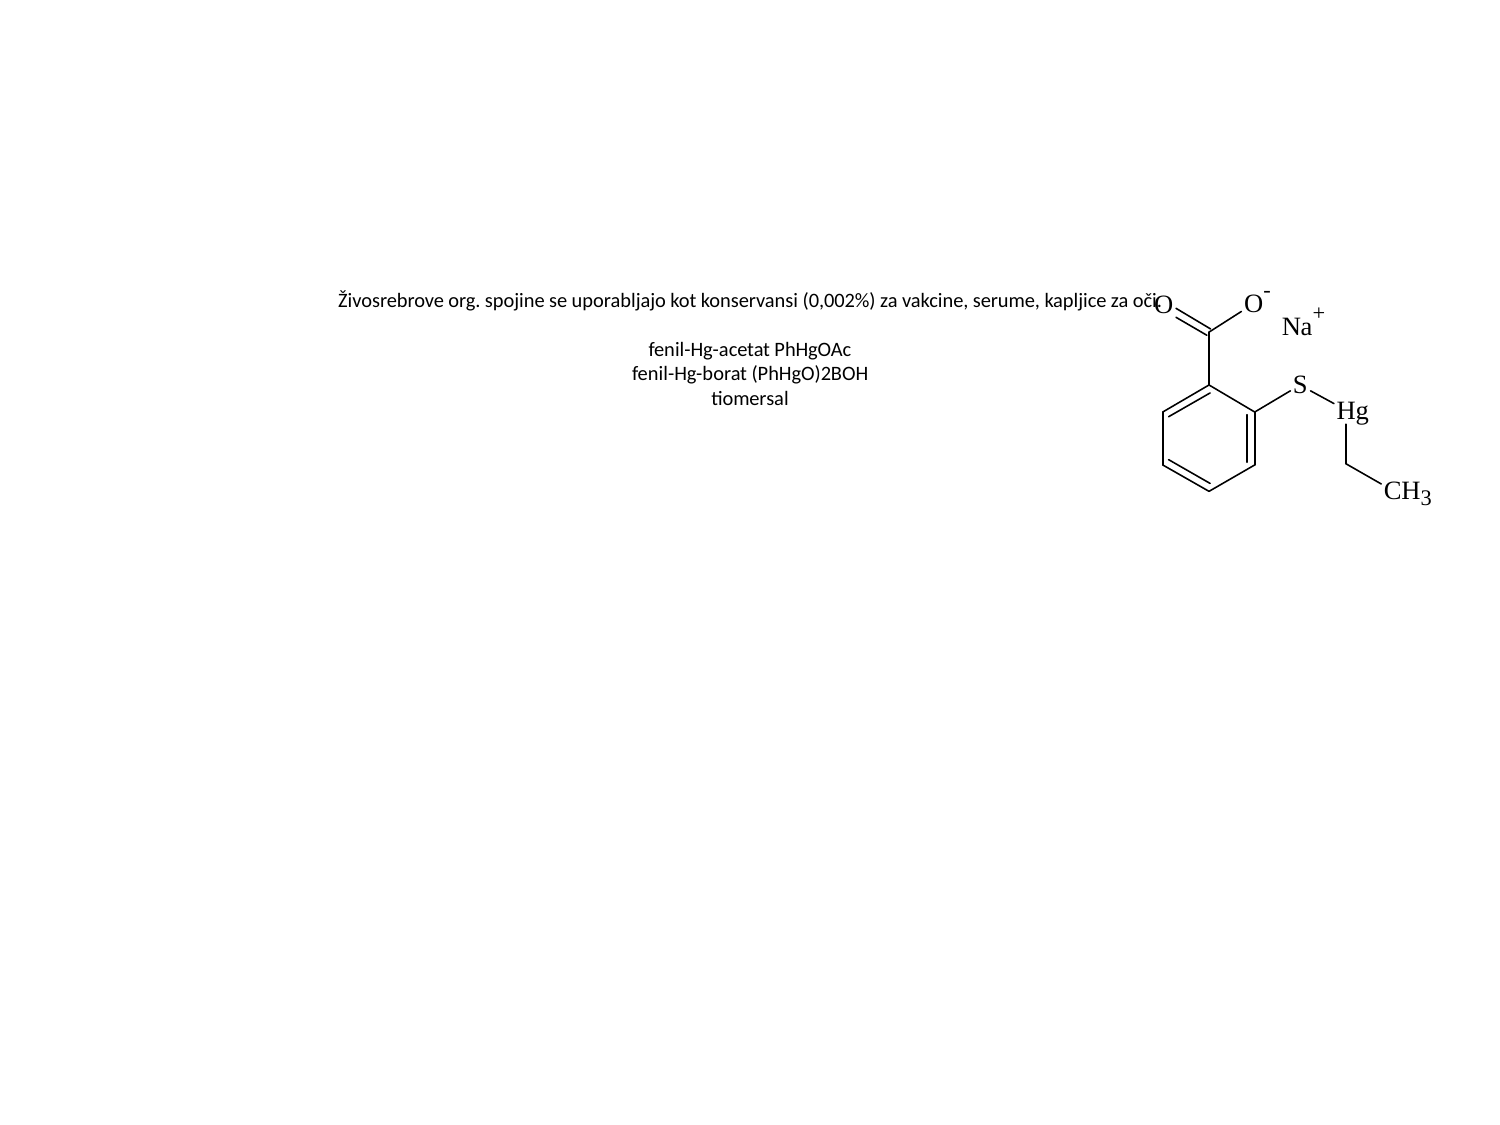

# Živosrebrove org. spojine se uporabljajo kot konservansi (0,002%) za vakcine, serume, kapljice za oči. fenil-Hg-acetat PhHgOAc fenil-Hg-borat (PhHgO)2BOH tiomersal